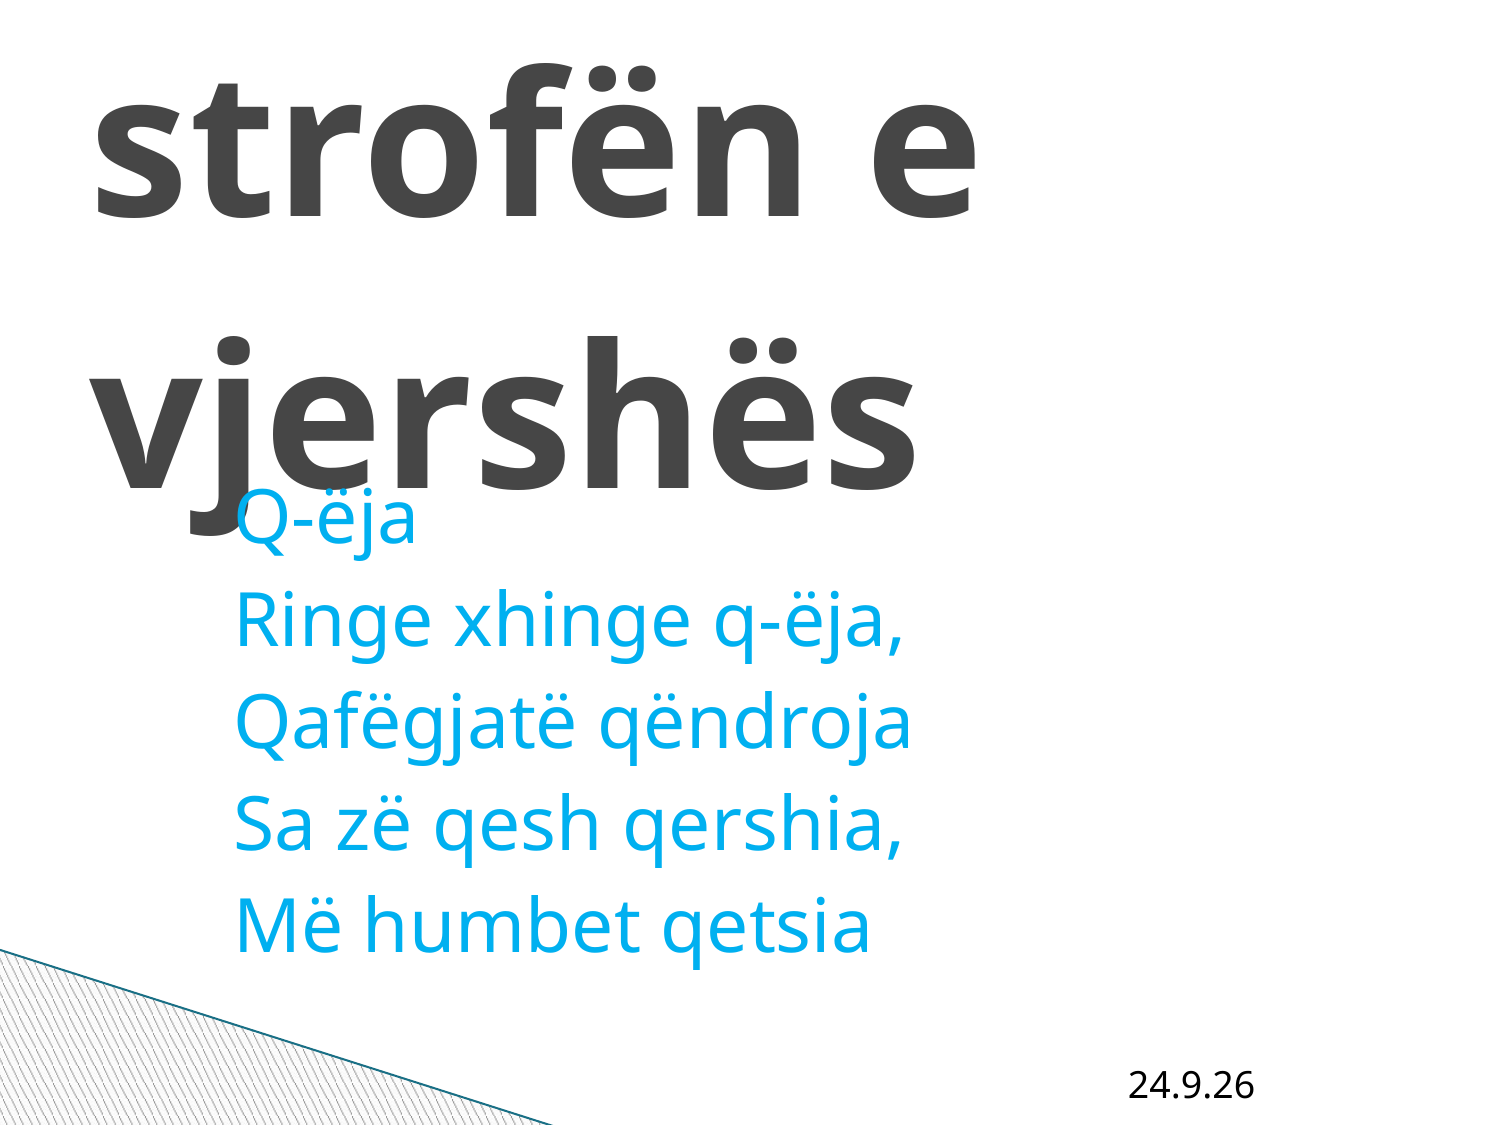

Recitojmë strofën e vjershës
#
Q-ëja
Ringe xhinge q-ëja,
Qafëgjatë qëndroja
Sa zë qesh qershia,
Më humbet qetsia